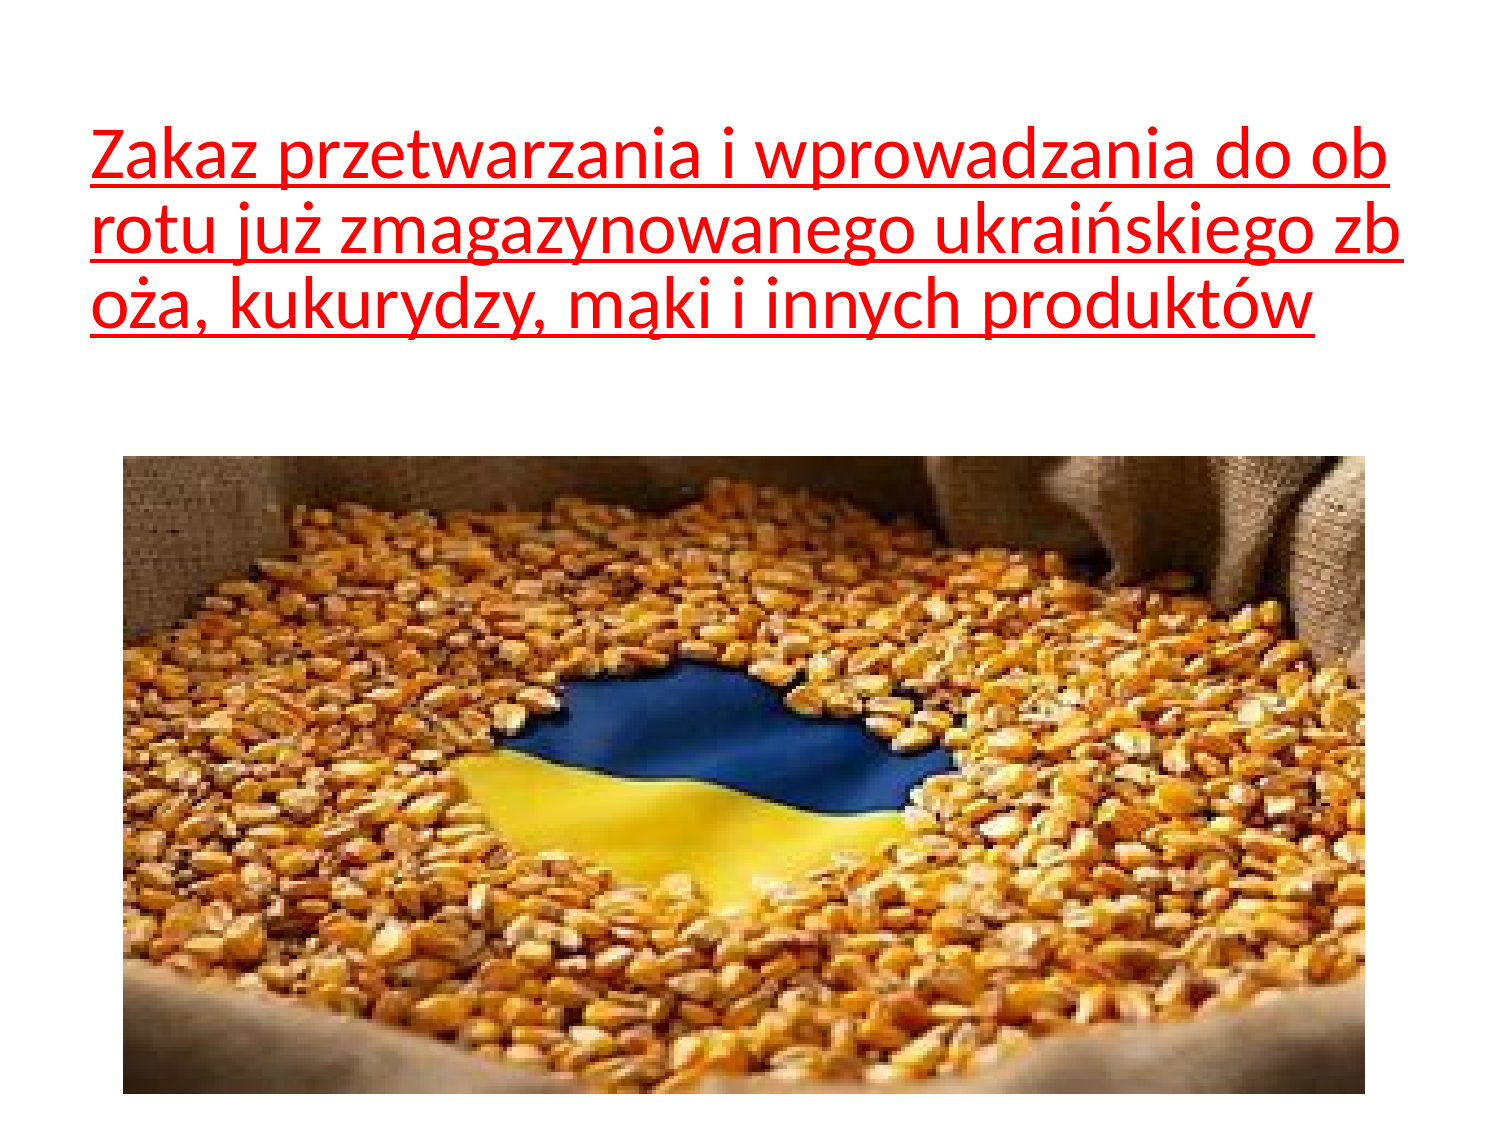

# Zakaz przetwarzania i wprowadzania do obrotu już zmagazynowanego ukraińskiego zboża, kukurydzy, mąki i innych produktów